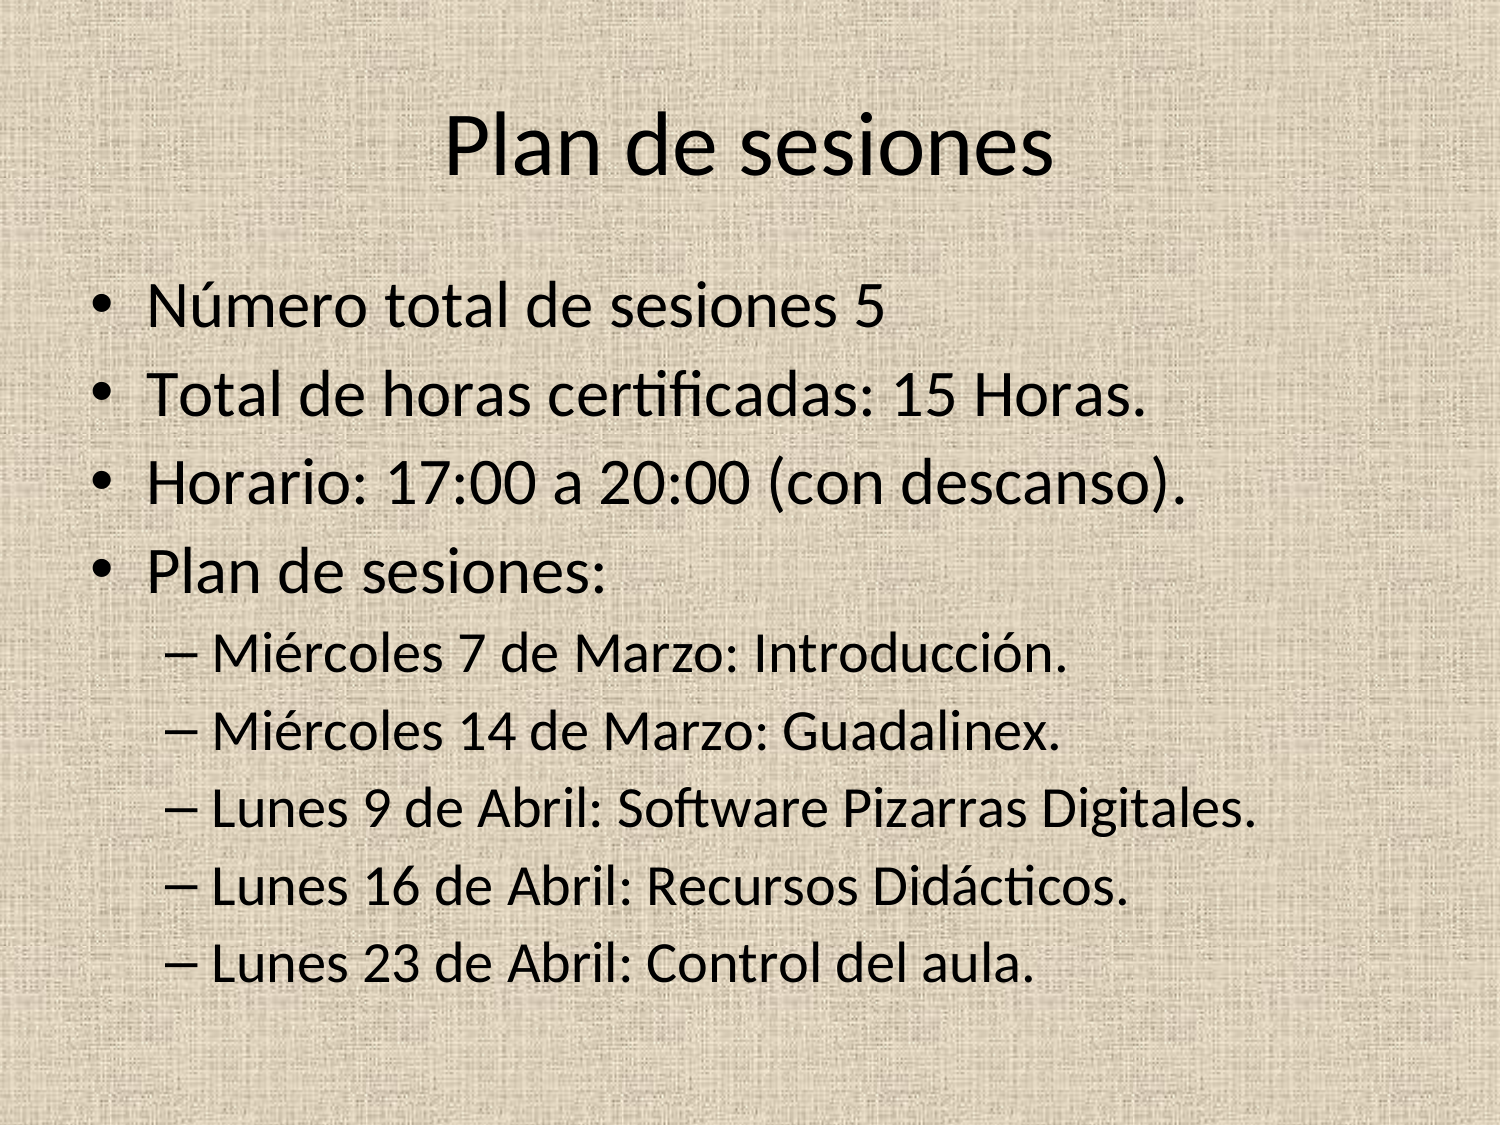

# Plan de sesiones
Número total de sesiones 5
Total de horas certificadas: 15 Horas.
Horario: 17:00 a 20:00 (con descanso).
Plan de sesiones:
Miércoles 7 de Marzo: Introducción.
Miércoles 14 de Marzo: Guadalinex.
Lunes 9 de Abril: Software Pizarras Digitales.
Lunes 16 de Abril: Recursos Didácticos.
Lunes 23 de Abril: Control del aula.